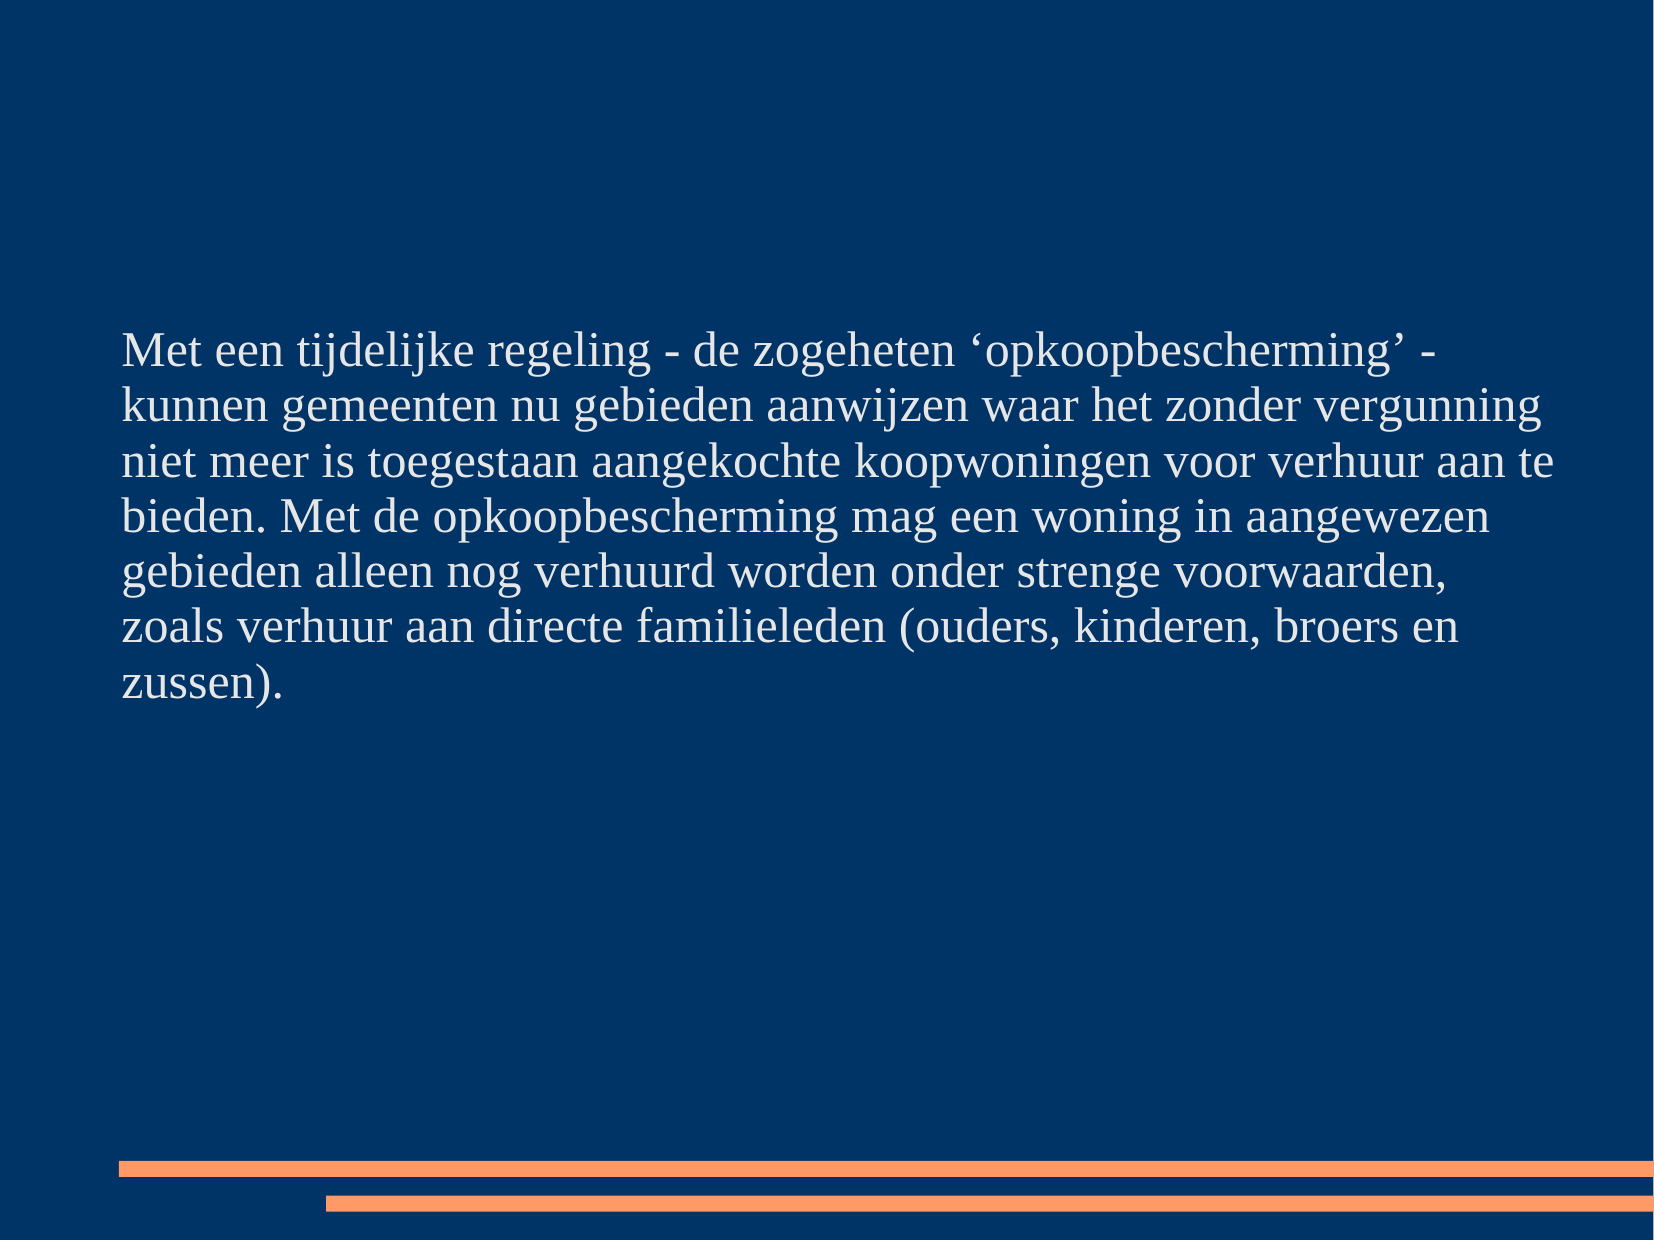

#
Met een tijdelijke regeling - de zogeheten ‘opkoopbescherming’ - kunnen gemeenten nu gebieden aanwijzen waar het zonder vergunning niet meer is toegestaan aangekochte koopwoningen voor verhuur aan te bieden. Met de opkoopbescherming mag een woning in aangewezen gebieden alleen nog verhuurd worden onder strenge voorwaarden, zoals verhuur aan directe familieleden (ouders, kinderen, broers en zussen).